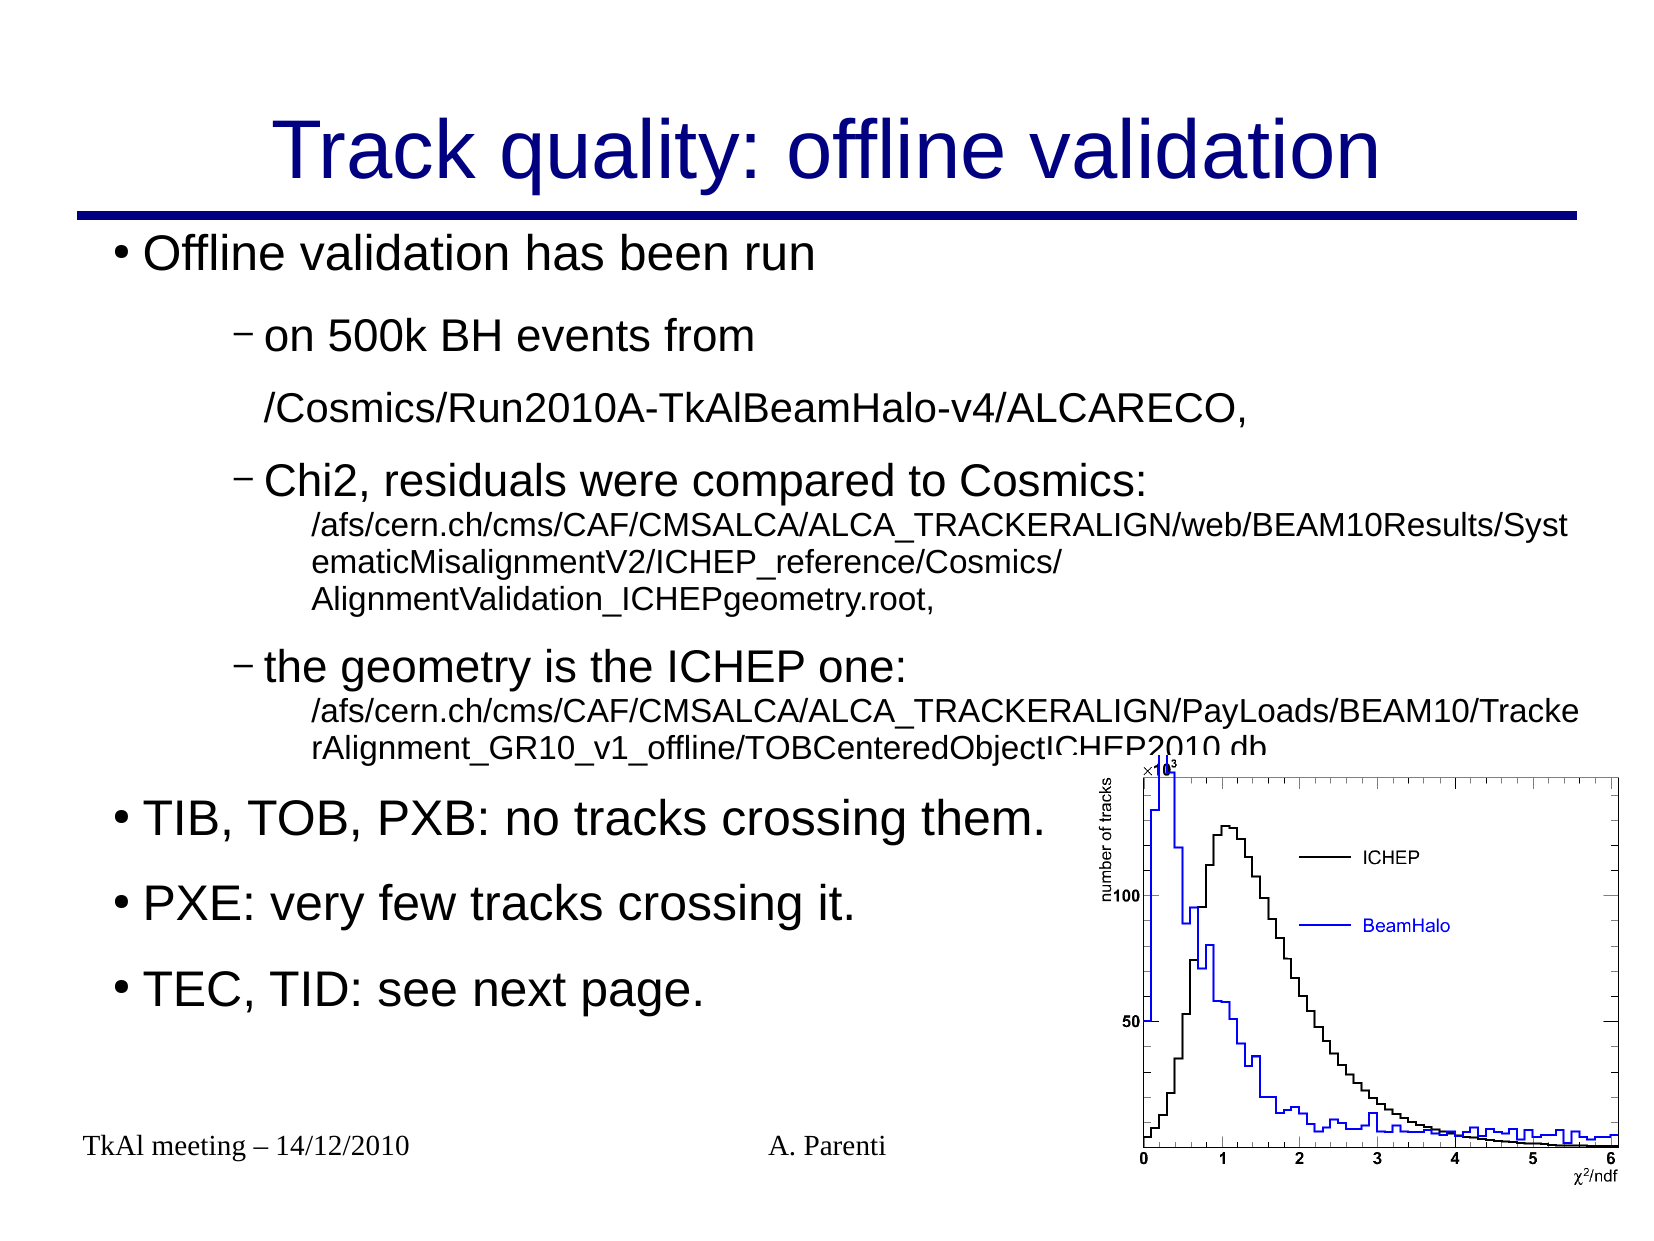

# Track quality: offline validation
Offline validation has been run
on 500k BH events from
/Cosmics/Run2010A-TkAlBeamHalo-v4/ALCARECO,
Chi2, residuals were compared to Cosmics: /afs/cern.ch/cms/CAF/CMSALCA/ALCA_TRACKERALIGN/web/BEAM10Results/SystematicMisalignmentV2/ICHEP_reference/Cosmics/AlignmentValidation_ICHEPgeometry.root,
the geometry is the ICHEP one: /afs/cern.ch/cms/CAF/CMSALCA/ALCA_TRACKERALIGN/PayLoads/BEAM10/TrackerAlignment_GR10_v1_offline/TOBCenteredObjectICHEP2010.db.
TIB, TOB, PXB: no tracks crossing them.
PXE: very few tracks crossing it.
TEC, TID: see next page.
5